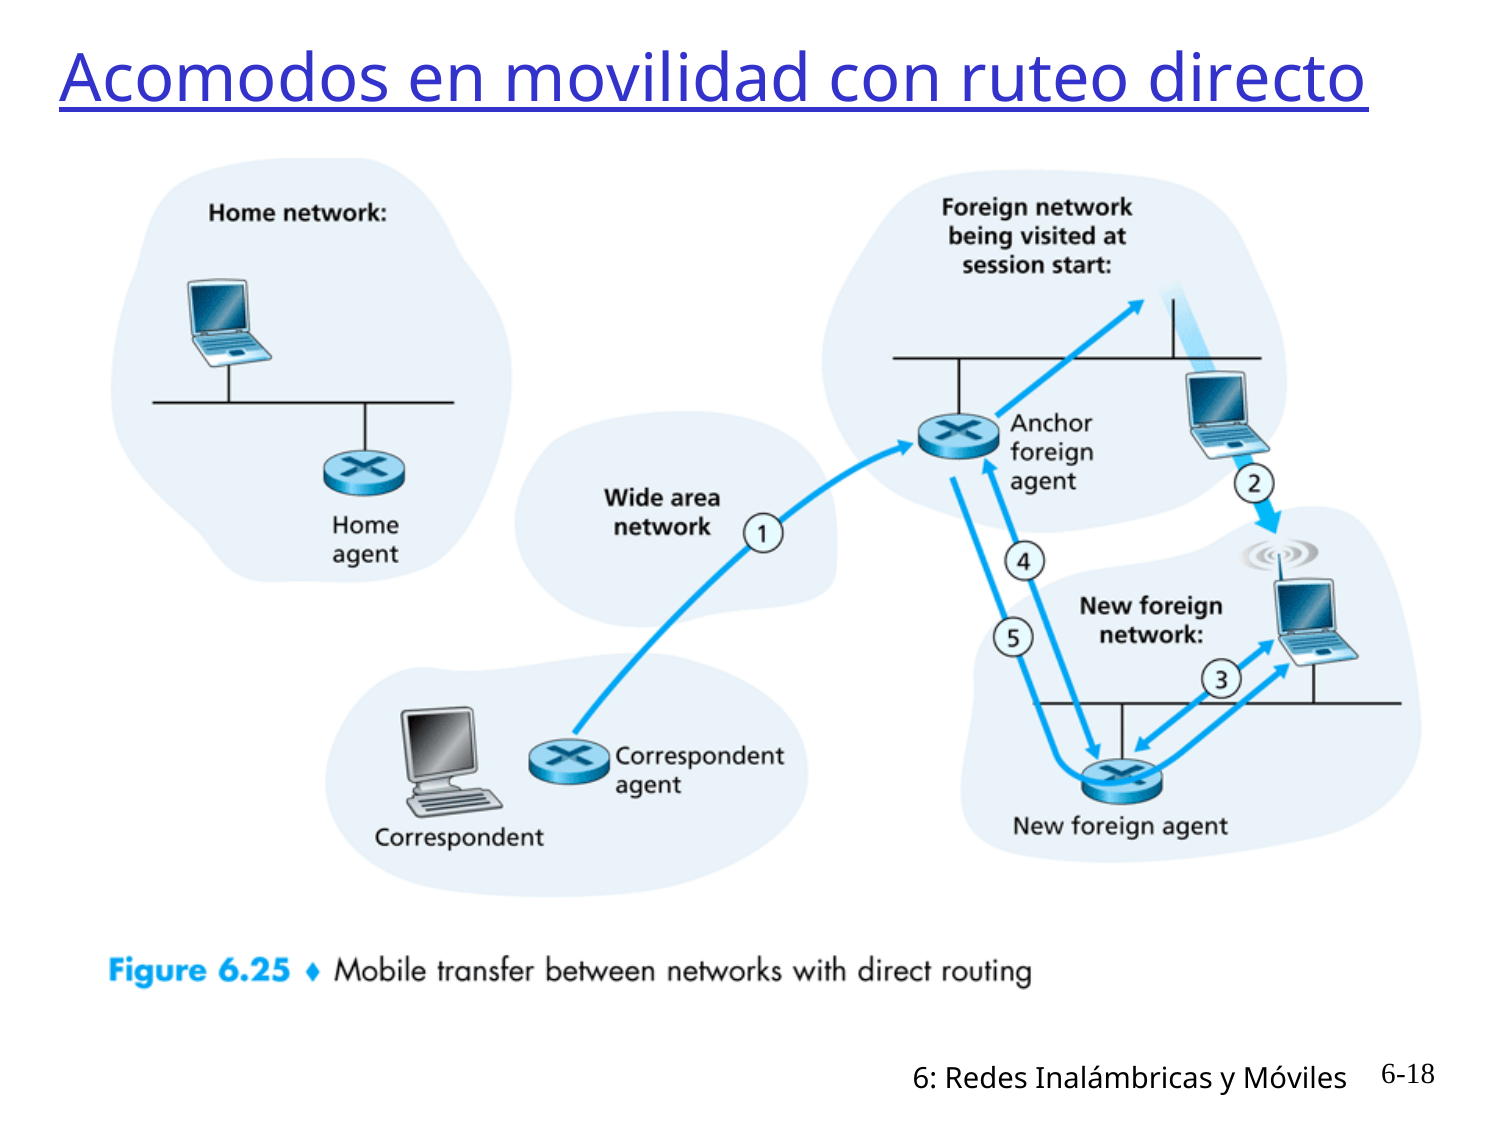

# Acomodos en movilidad con ruteo directo
18